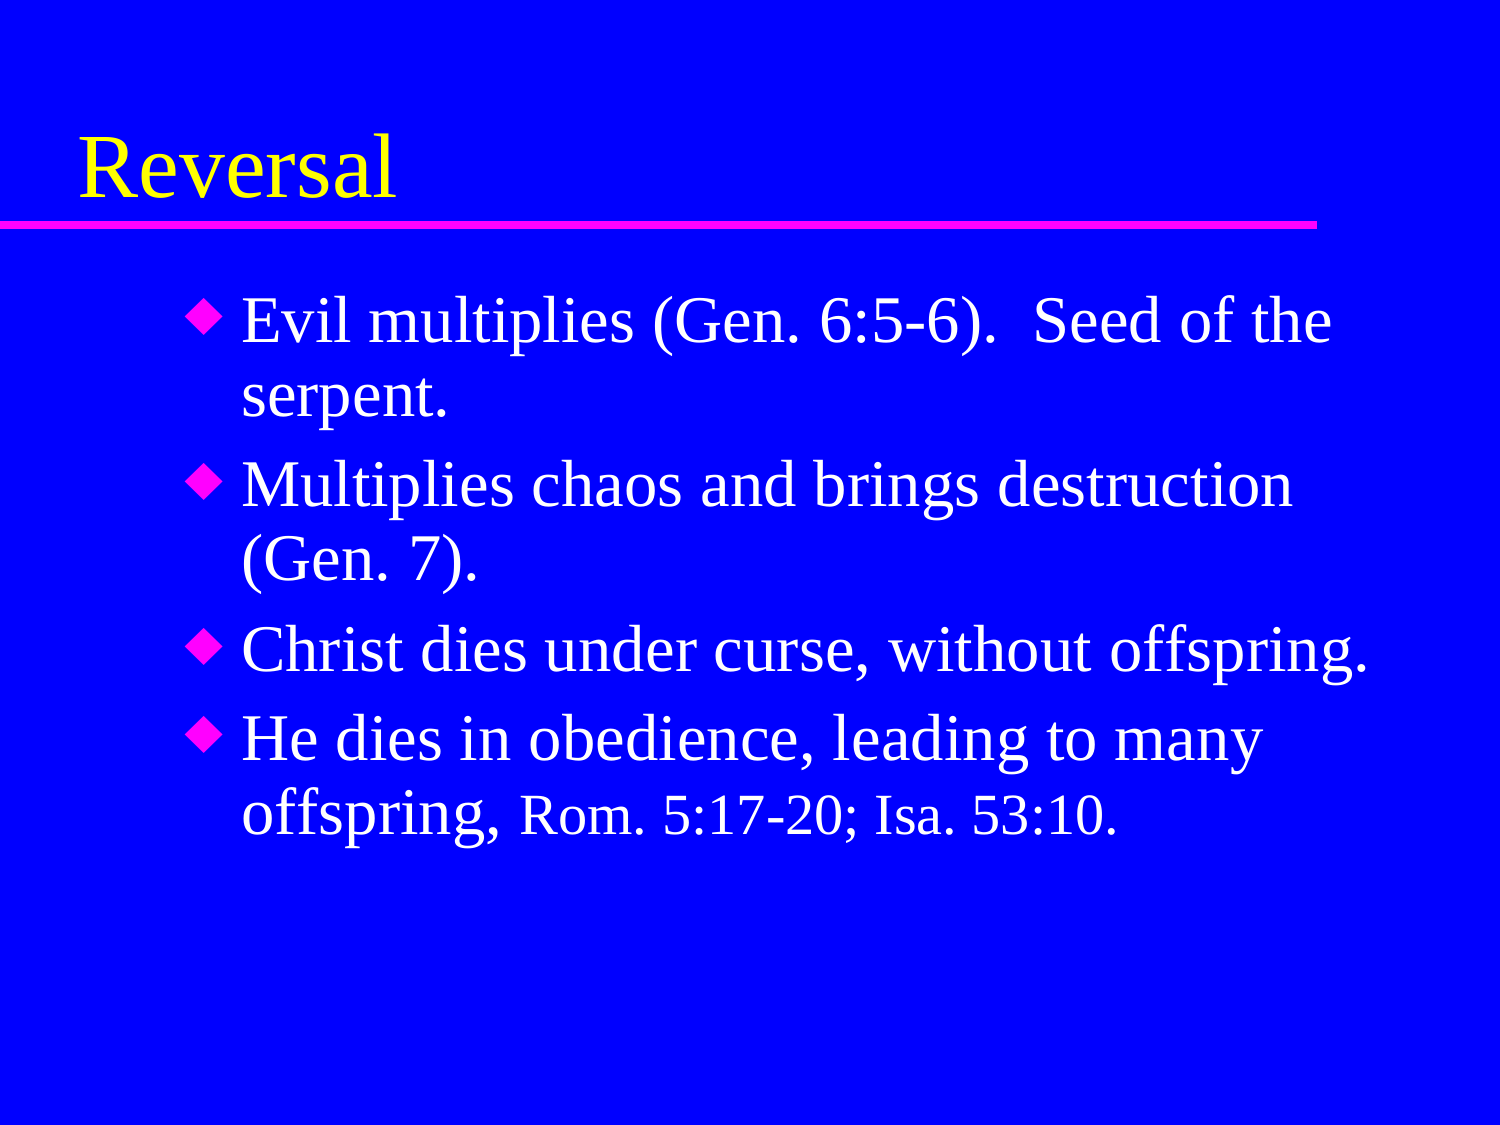

# Reversal
Evil multiplies (Gen. 6:5-6). Seed of the serpent.
Multiplies chaos and brings destruction (Gen. 7).
Christ dies under curse, without offspring.
He dies in obedience, leading to many offspring, Rom. 5:17-20; Isa. 53:10.